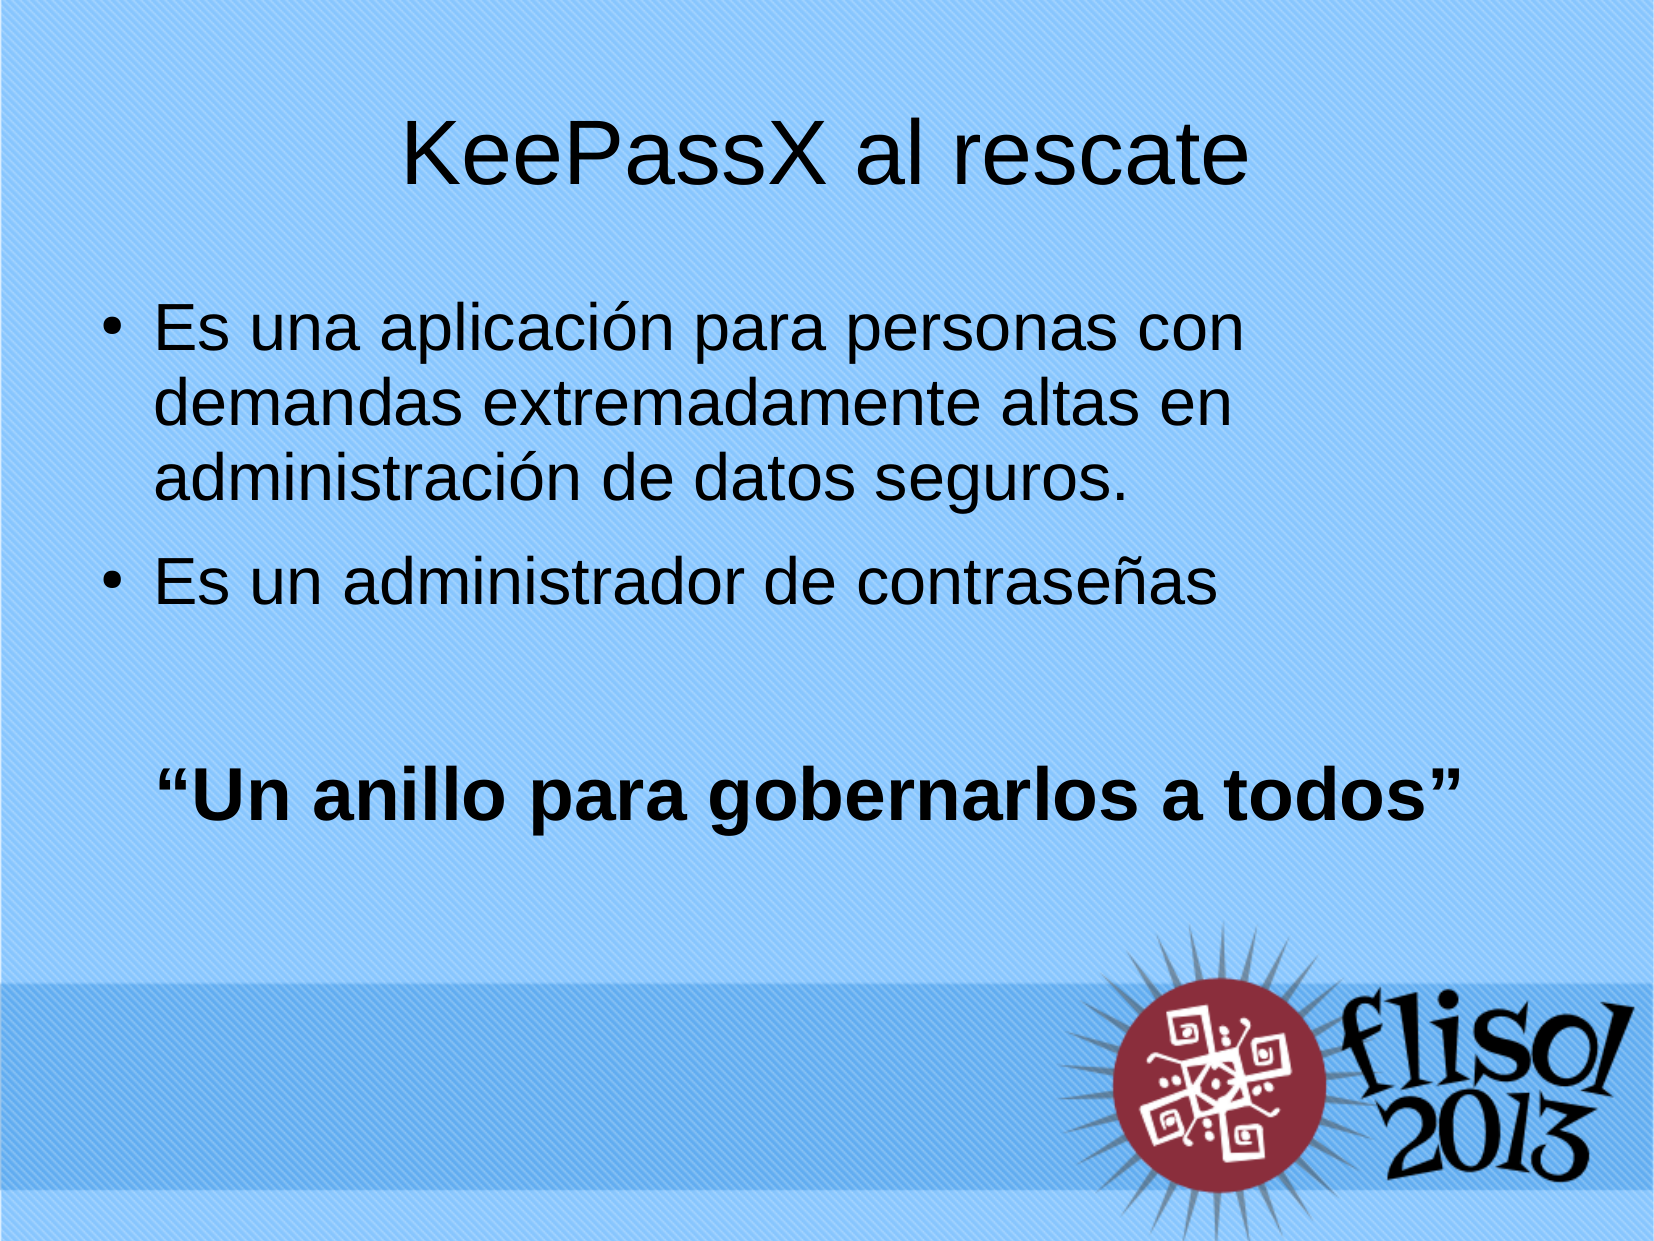

# KeePassX al rescate
Es una aplicación para personas con demandas extremadamente altas en administración de datos seguros.
Es un administrador de contraseñas
“Un anillo para gobernarlos a todos”